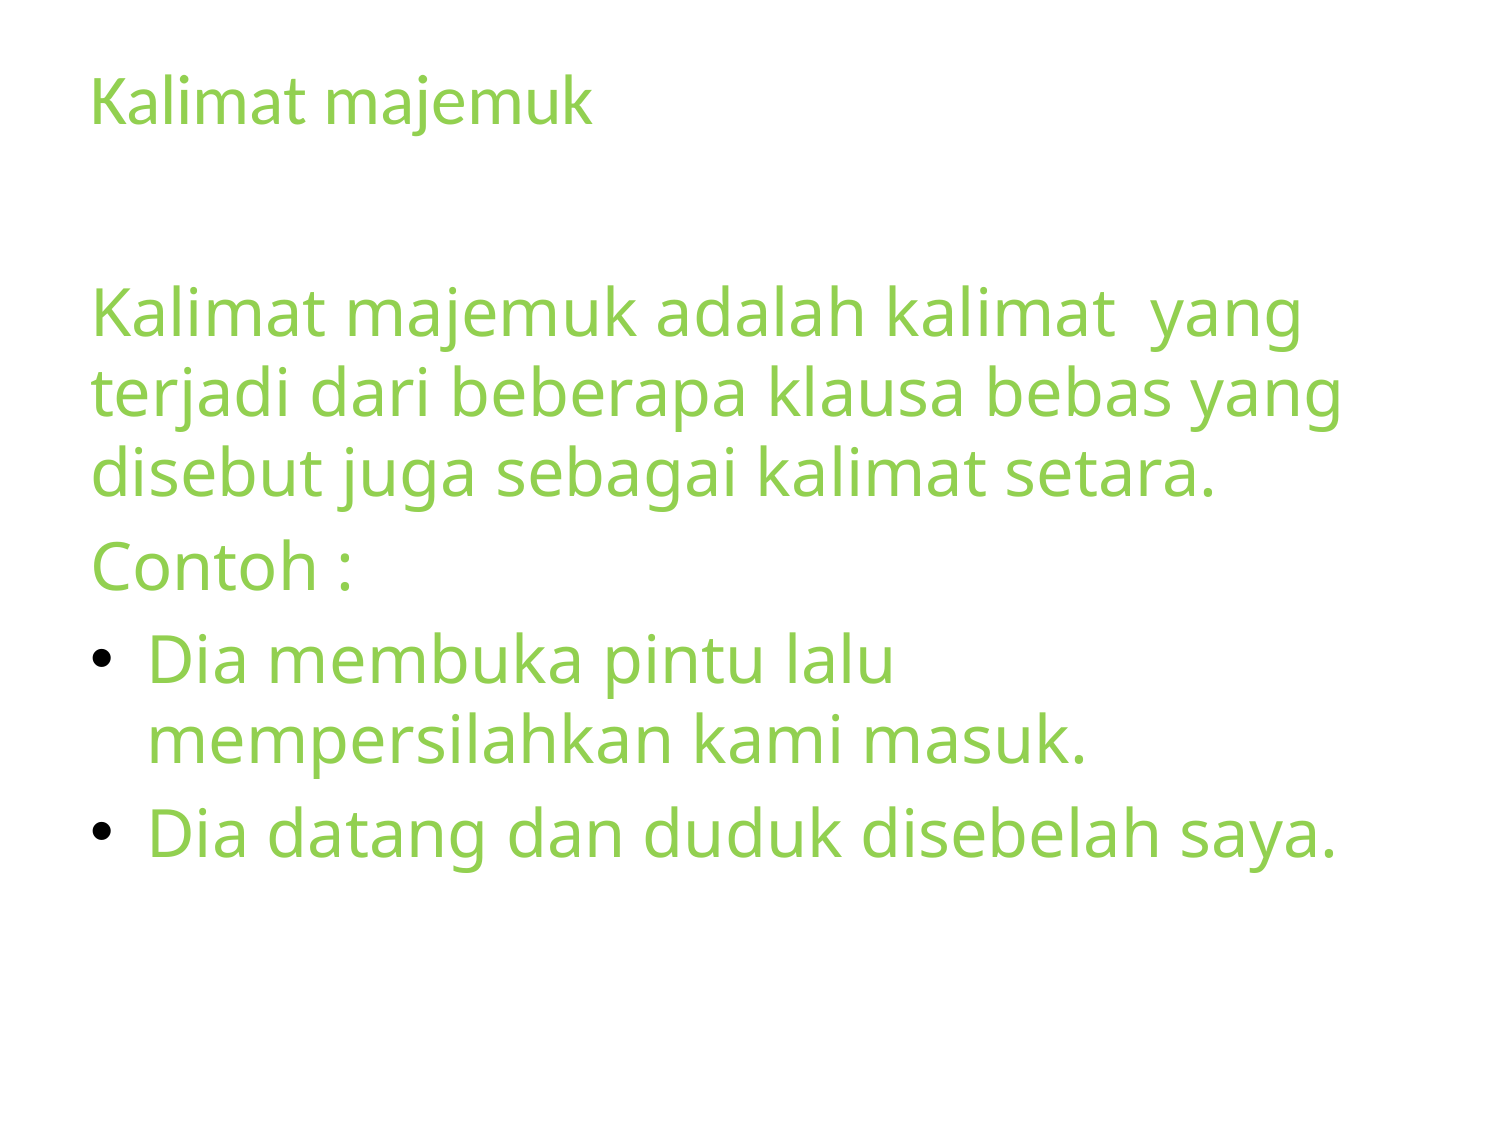

# Kalimat majemuk
Kalimat majemuk adalah kalimat yang terjadi dari beberapa klausa bebas yang disebut juga sebagai kalimat setara.
Contoh :
Dia membuka pintu lalu mempersilahkan kami masuk.
Dia datang dan duduk disebelah saya.